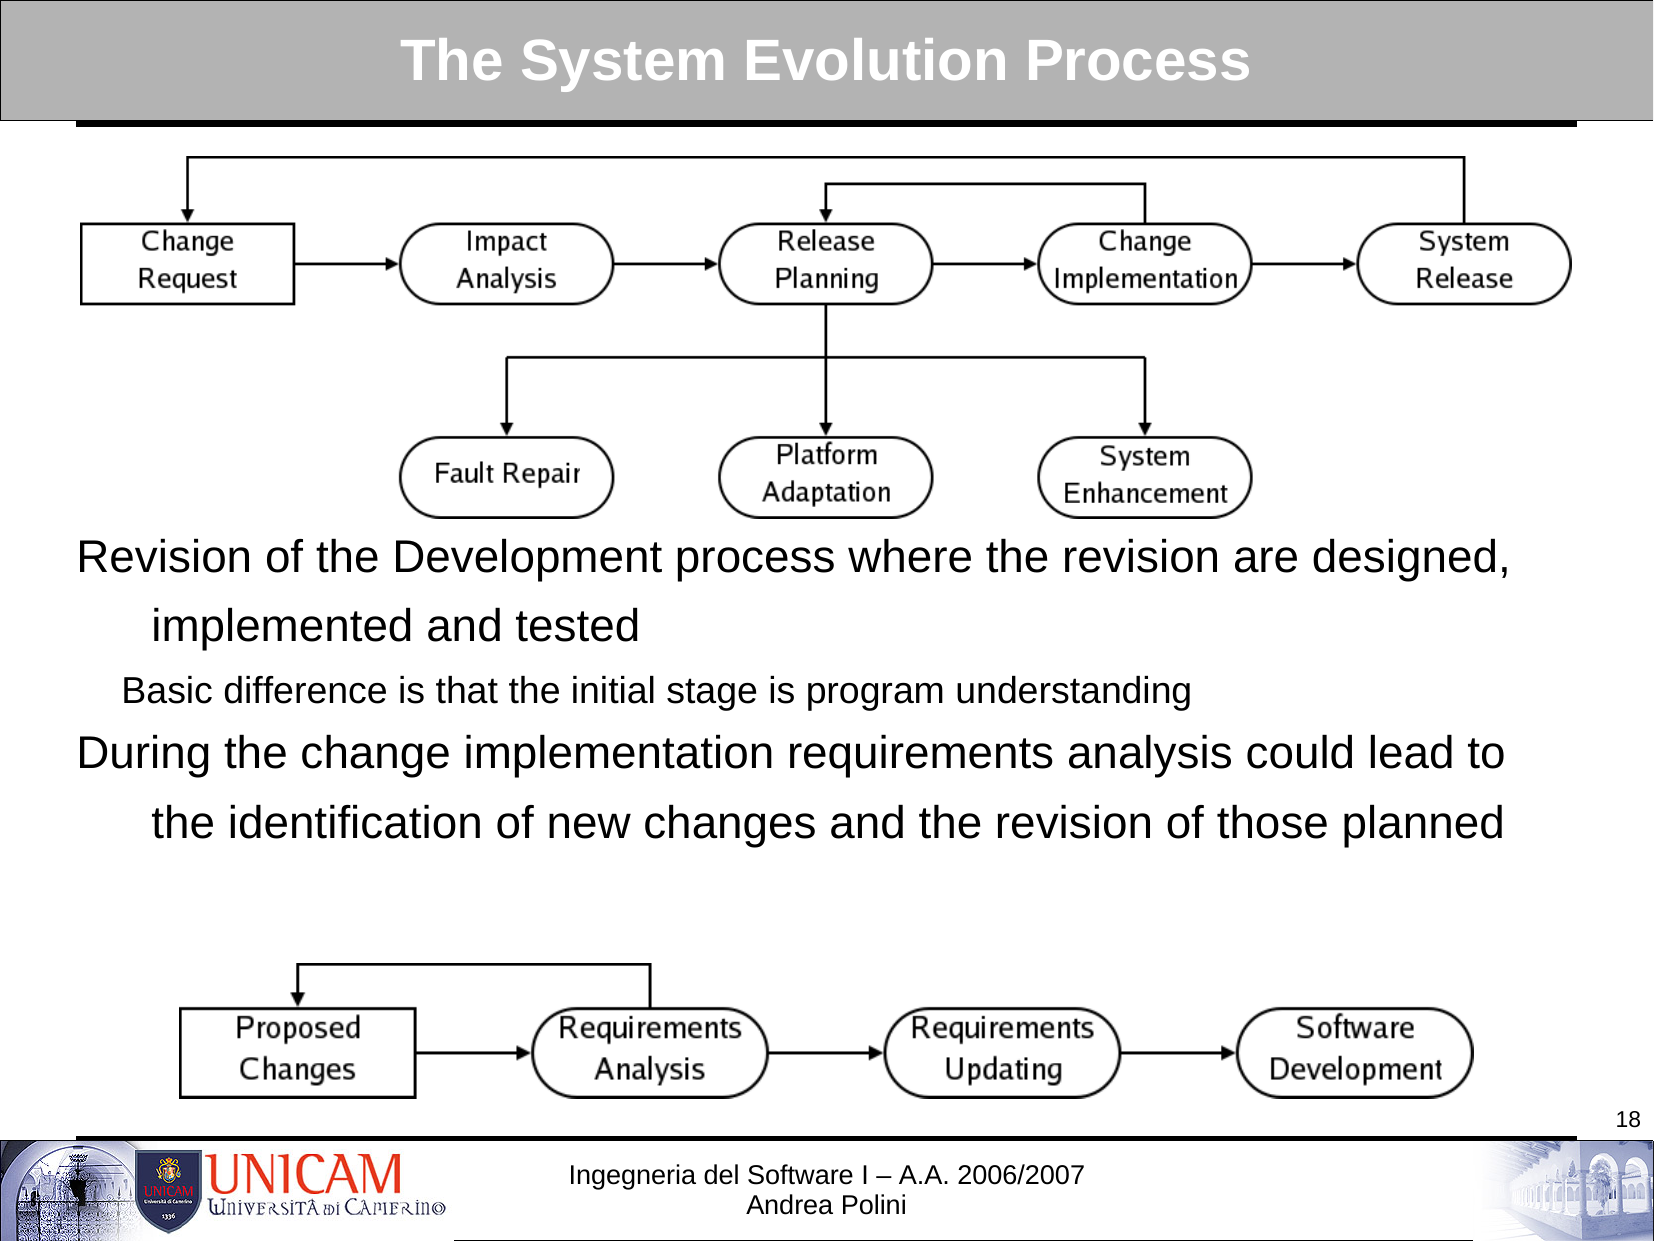

# The System Evolution Process
Revision of the Development process where the revision are designed, implemented and tested
Basic difference is that the initial stage is program understanding
During the change implementation requirements analysis could lead to the identification of new changes and the revision of those planned
18